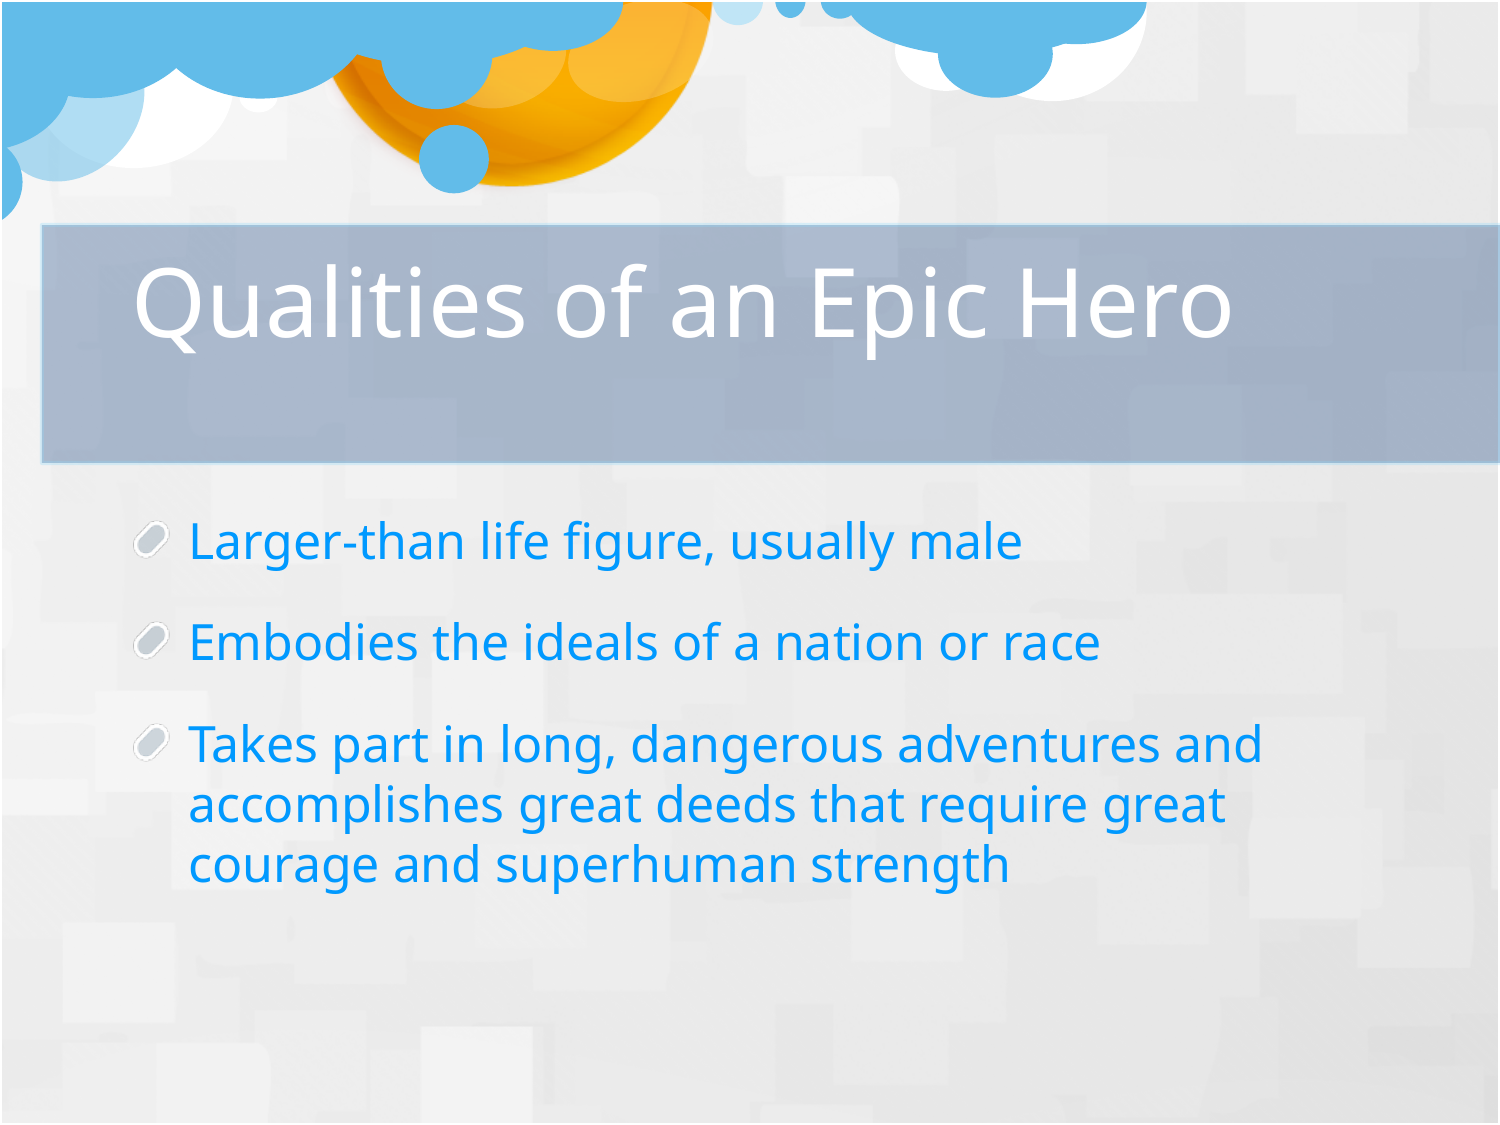

# Qualities of an Epic Hero
Larger-than life figure, usually male
Embodies the ideals of a nation or race
Takes part in long, dangerous adventures and accomplishes great deeds that require great courage and superhuman strength